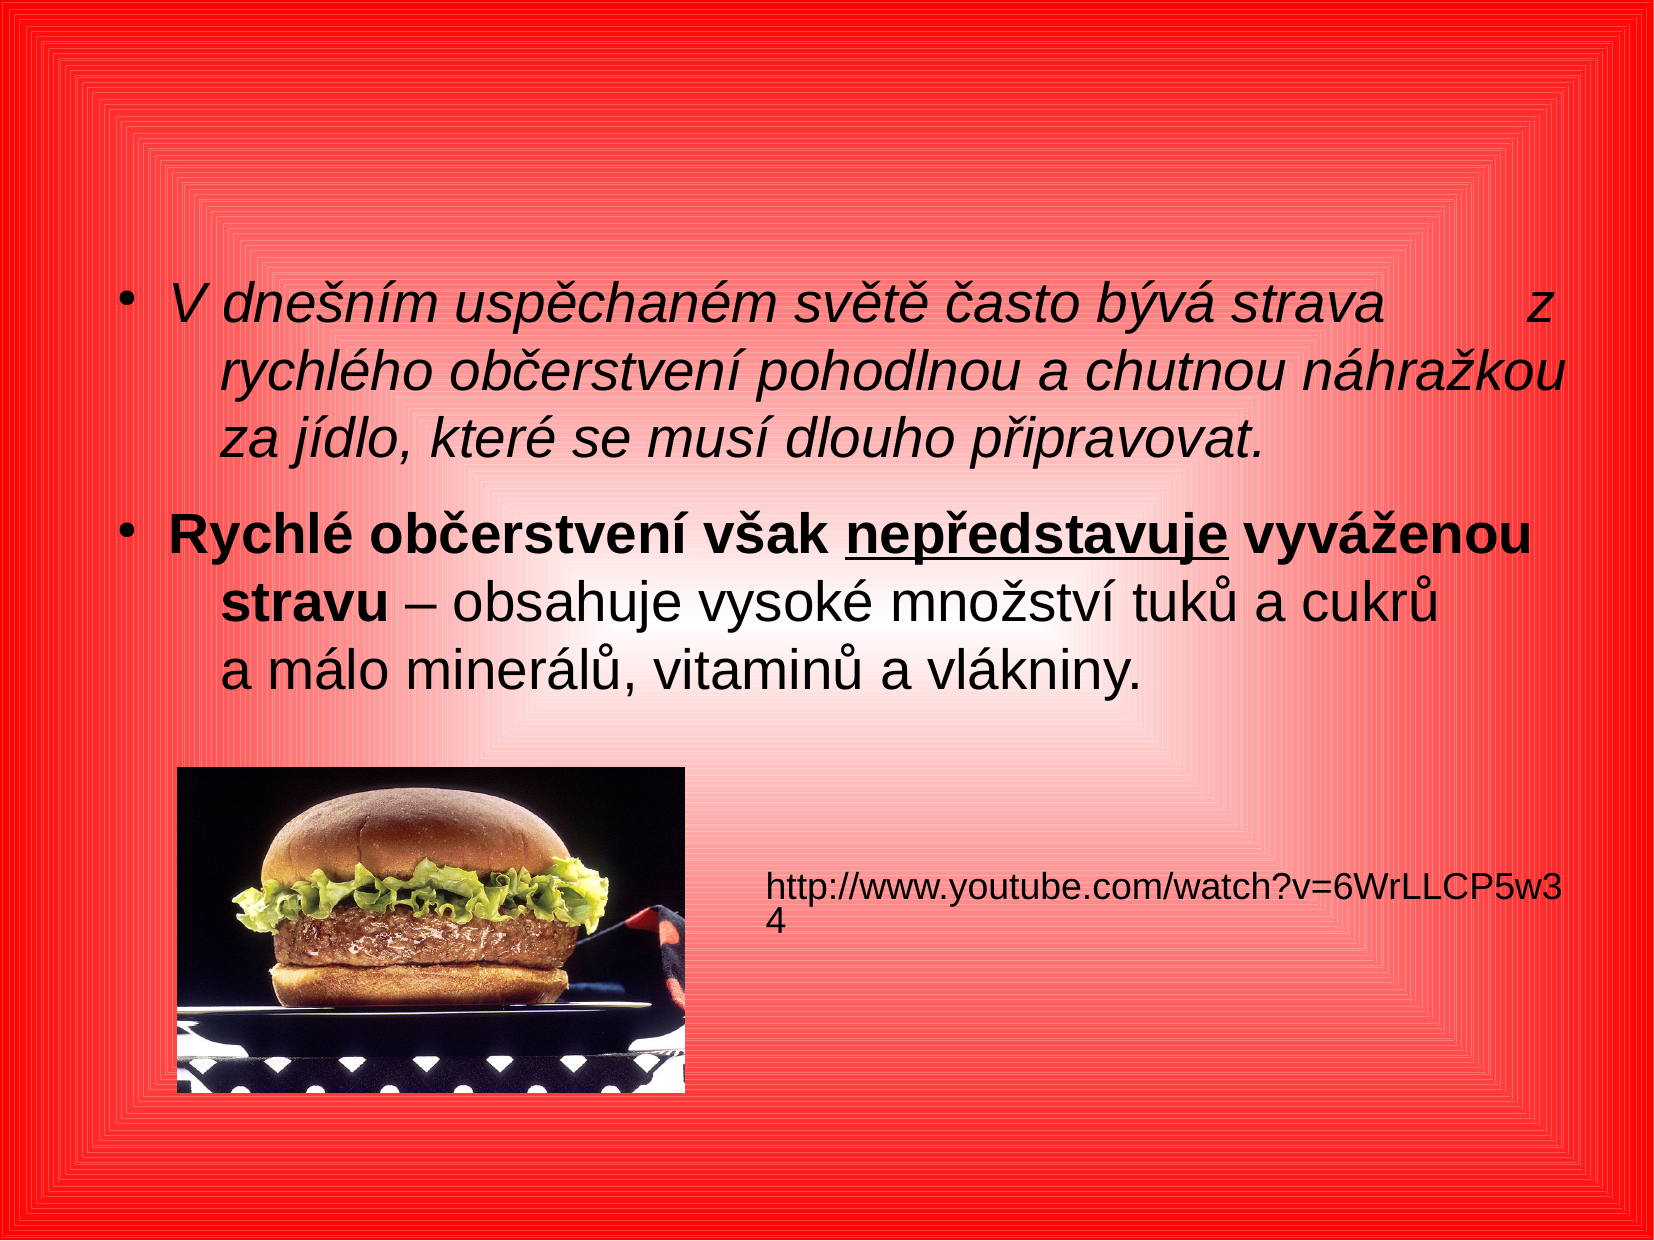

# V dnešním uspěchaném světě často bývá strava z rychlého občerstvení pohodlnou a chutnou náhražkou za jídlo, které se musí dlouho připravovat.
Rychlé občerstvení však nepředstavuje vyváženou stravu – obsahuje vysoké množství tuků a cukrů a málo minerálů, vitaminů a vlákniny.
http://www.youtube.com/watch?v=6WrLLCP5w34